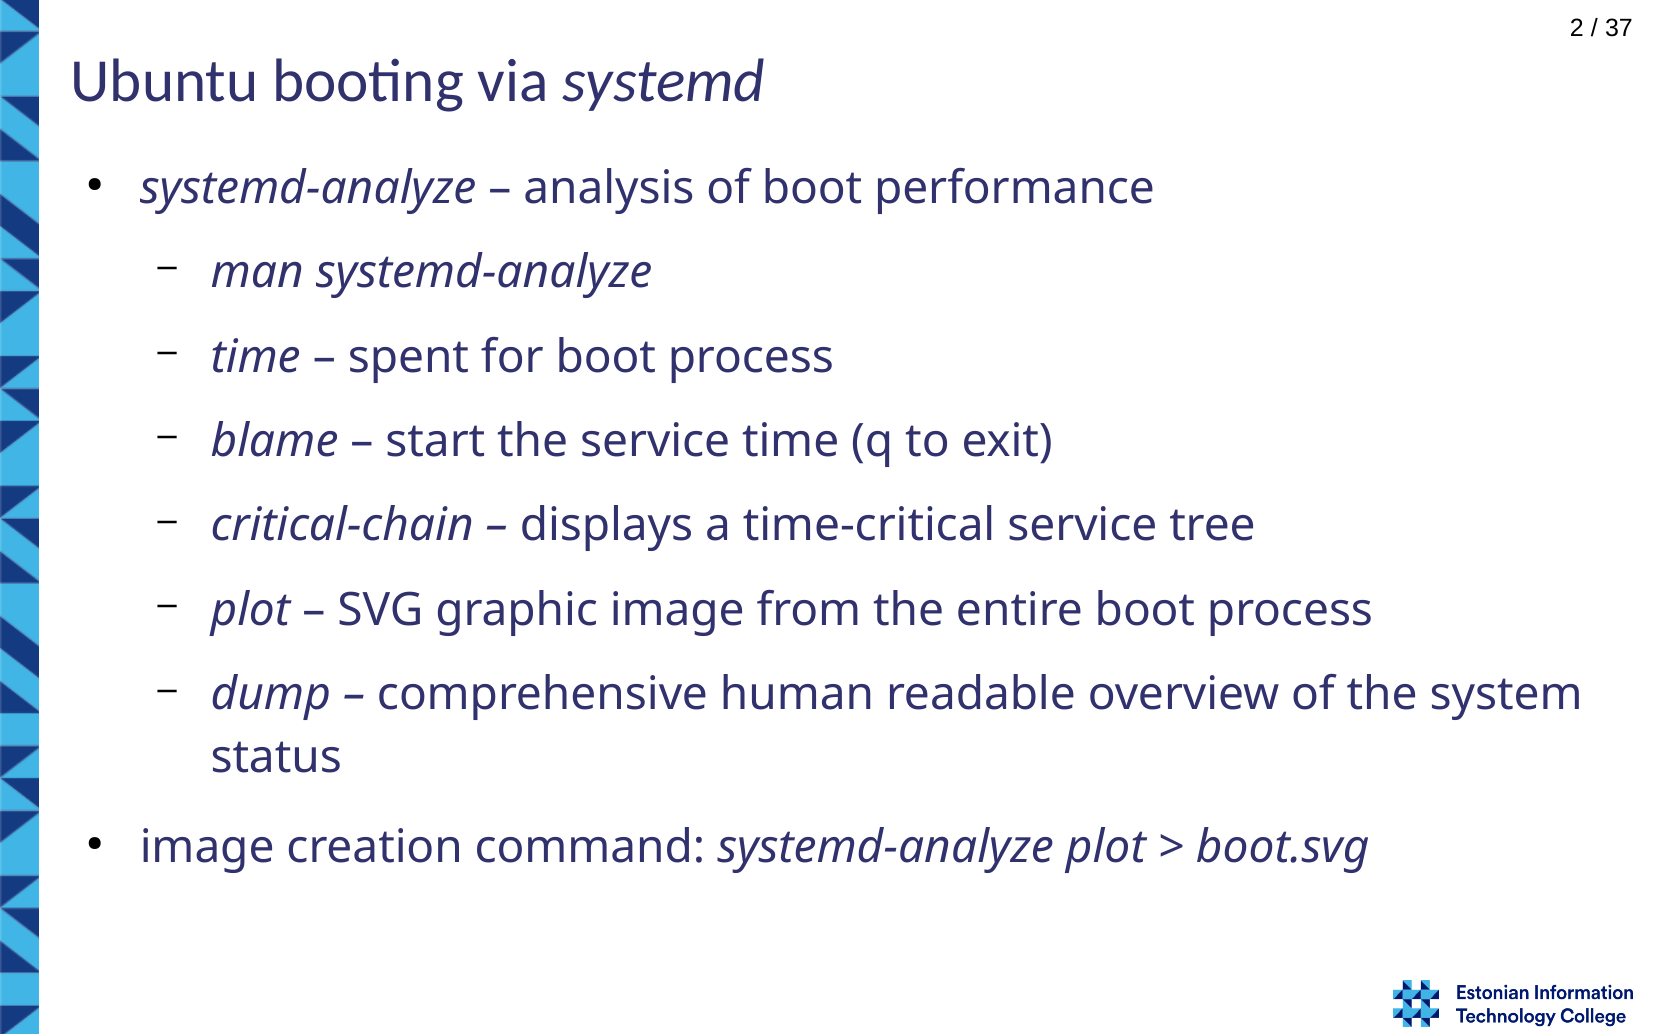

# Ubuntu booting via systemd
systemd-analyze – analysis of boot performance
man systemd-analyze
time – spent for boot process
blame – start the service time (q to exit)
critical-chain – displays a time-critical service tree
plot – SVG graphic image from the entire boot process
dump – comprehensive human readable overview of the system status
image creation command: systemd-analyze plot > boot.svg